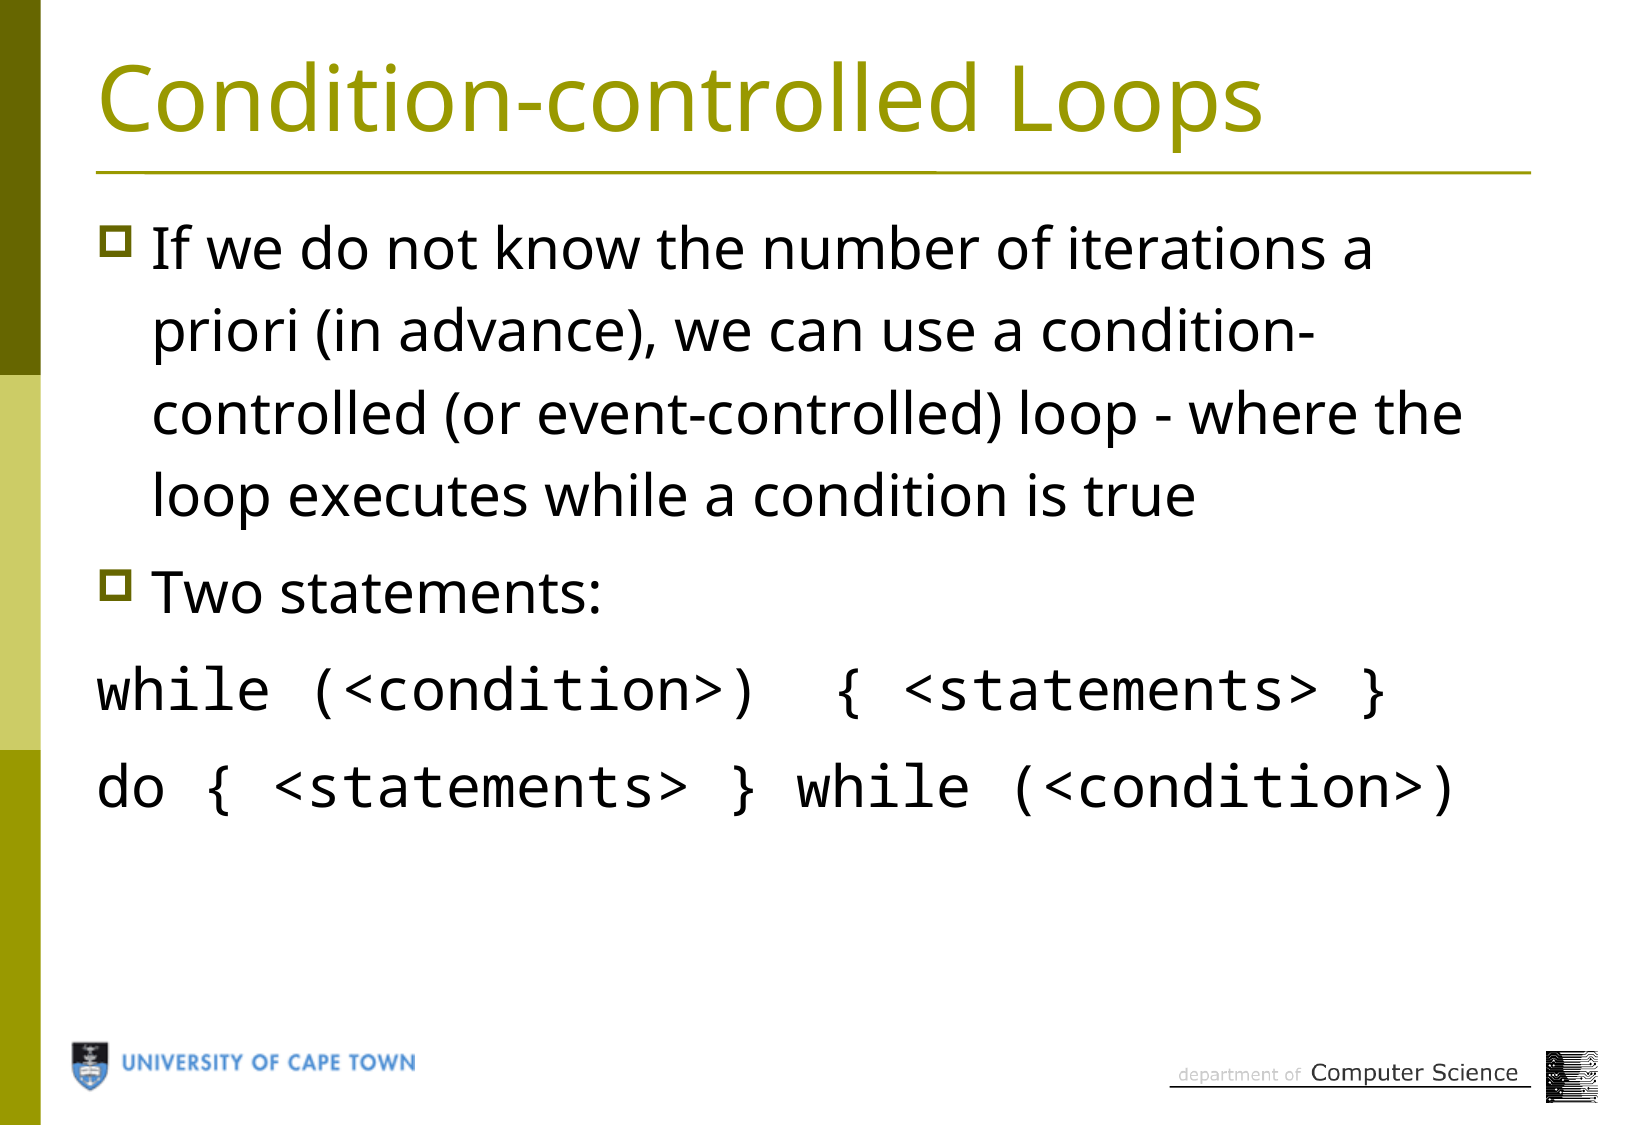

# Condition-controlled Loops
If we do not know the number of iterations a priori (in advance), we can use a condition-controlled (or event-controlled) loop - where the loop executes while a condition is true
Two statements:
while (<condition>) { <statements> }
do { <statements> } while (<condition>)